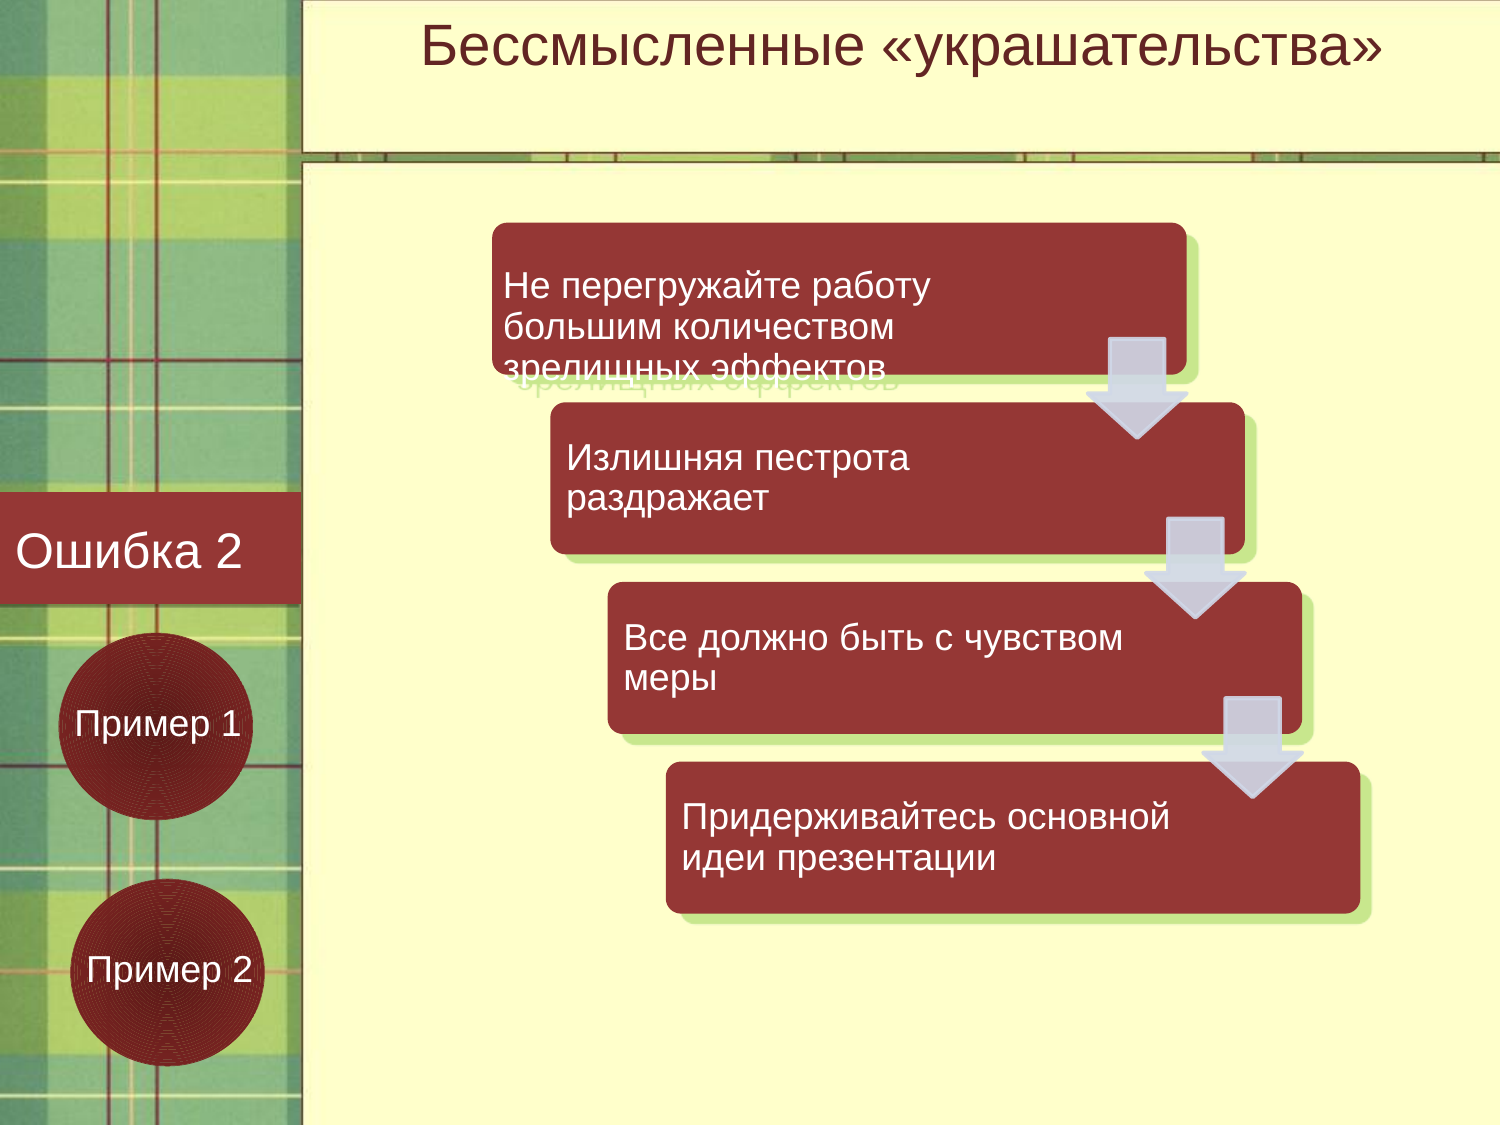

Бессмысленные «украшательства»
Не перегружайте работу большим количеством зрелищных эффектов
Излишняя пестрота раздражает
Все должно быть с чувством меры
Придерживайтесь основной идеи презентации
Ошибка 2
Пример 1
Пример 2